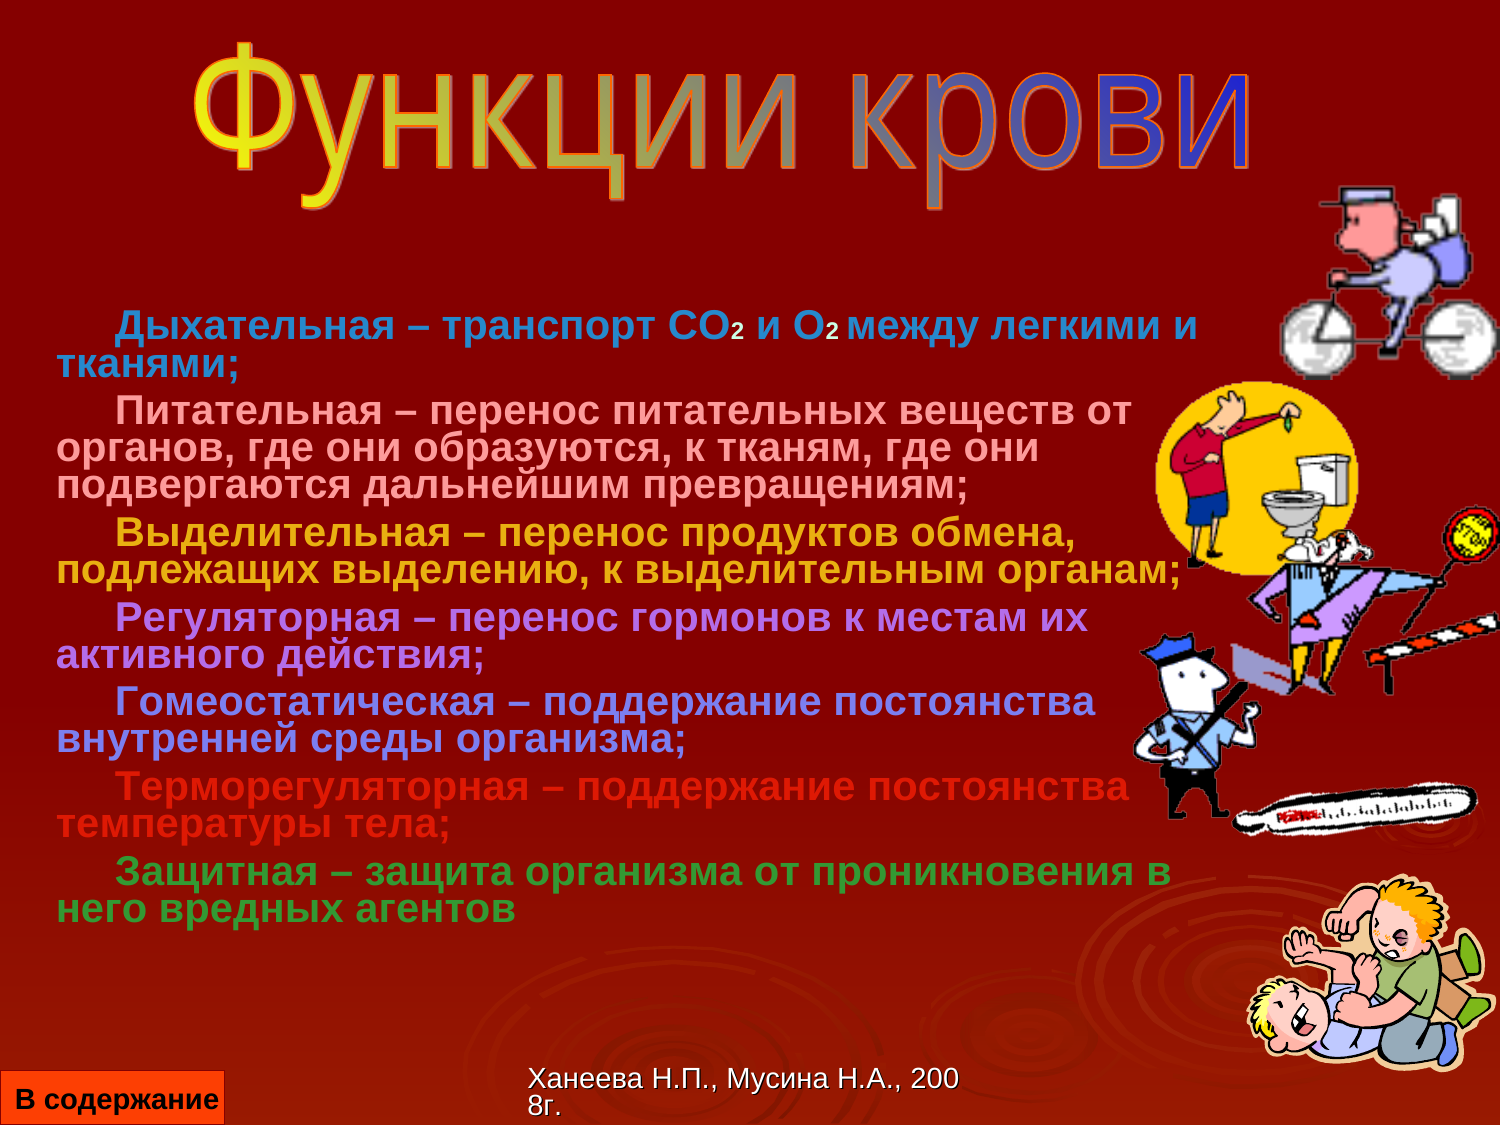

Функции крови
# Дыхательная – транспорт CO2 и O2 между легкими и тканями;
Питательная – перенос питательных веществ от органов, где они образуются, к тканям, где они подвергаются дальнейшим превращениям;
Выделительная – перенос продуктов обмена, подлежащих выделению, к выделительным органам;
Регуляторная – перенос гормонов к местам их активного действия;
Гомеостатическая – поддержание постоянства внутренней среды организма;
Терморегуляторная – поддержание постоянства температуры тела;
Защитная – защита организма от проникновения в него вредных агентов
Ханеева Н.П., Мусина Н.А., 2008г.
В содержание